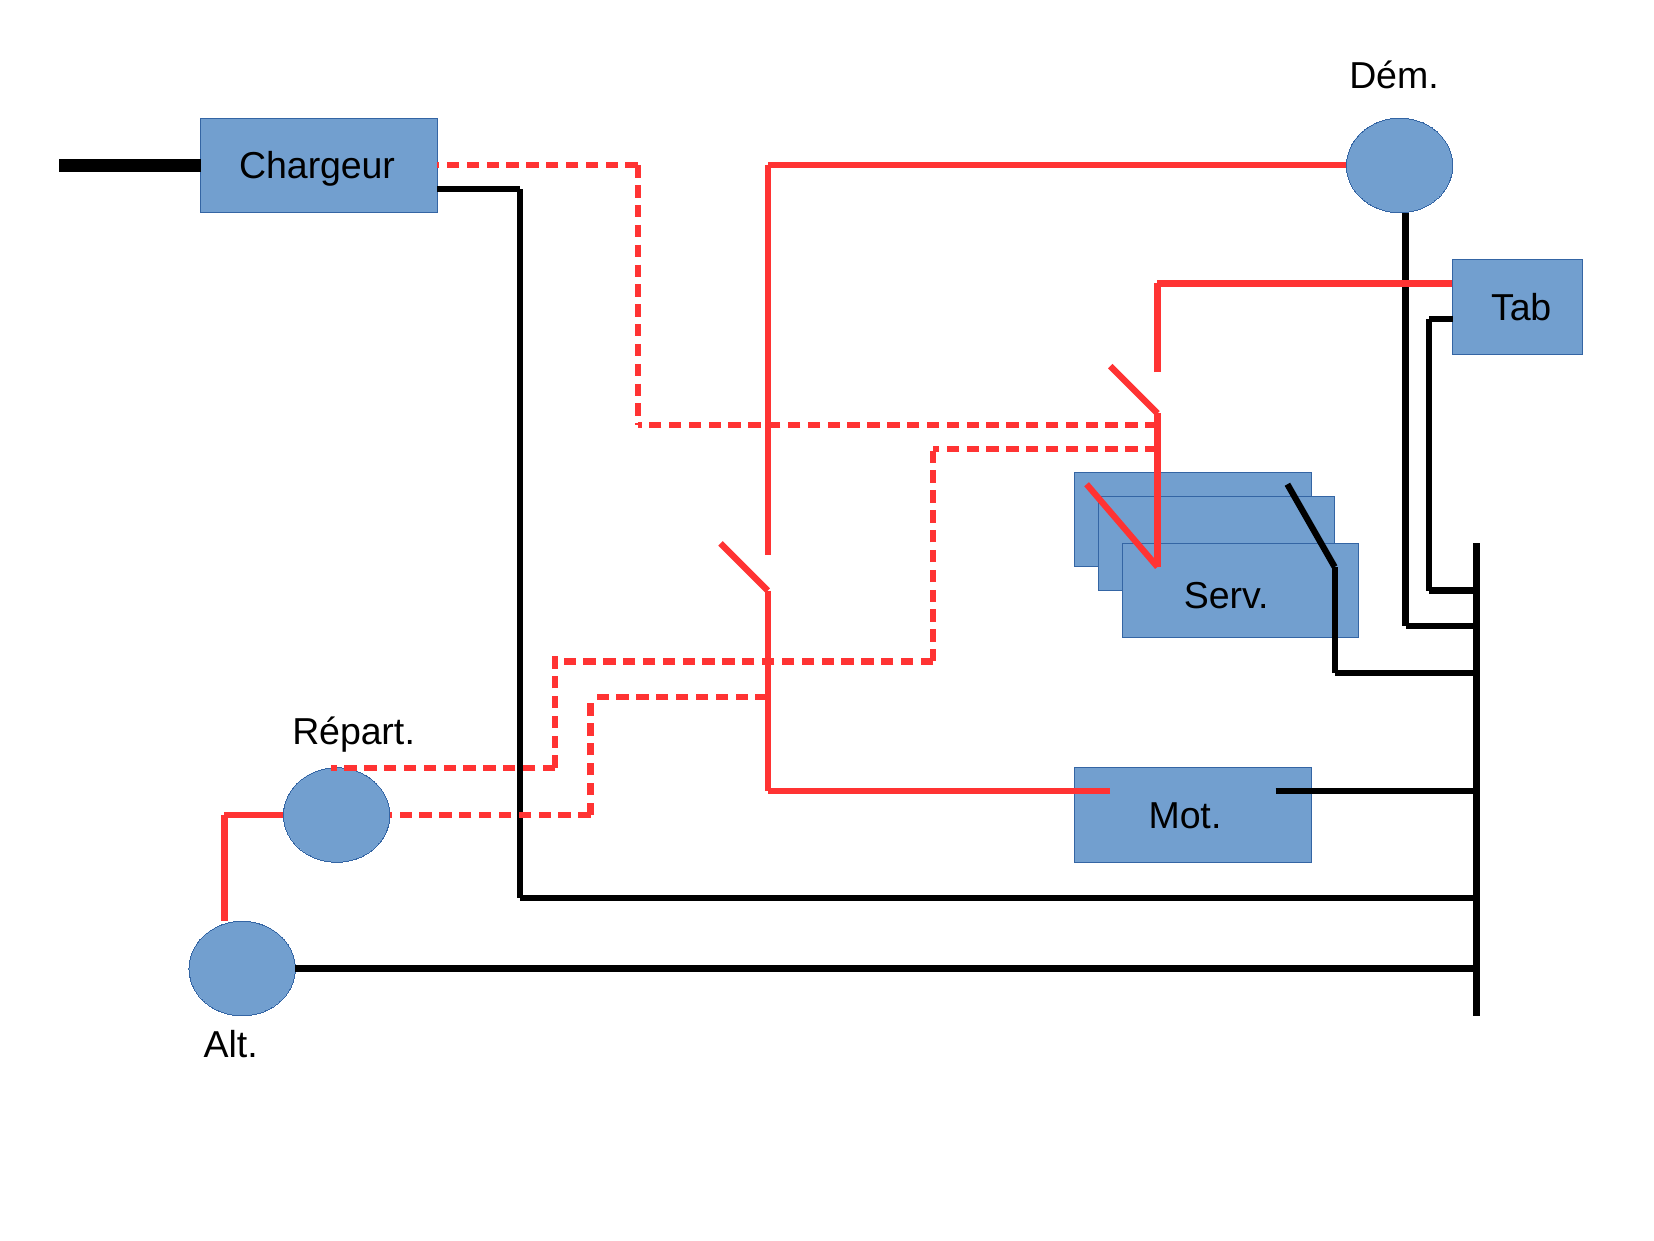

Dém.
Chargeur
Tab
Serv.
Répart.
Mot.
Alt.